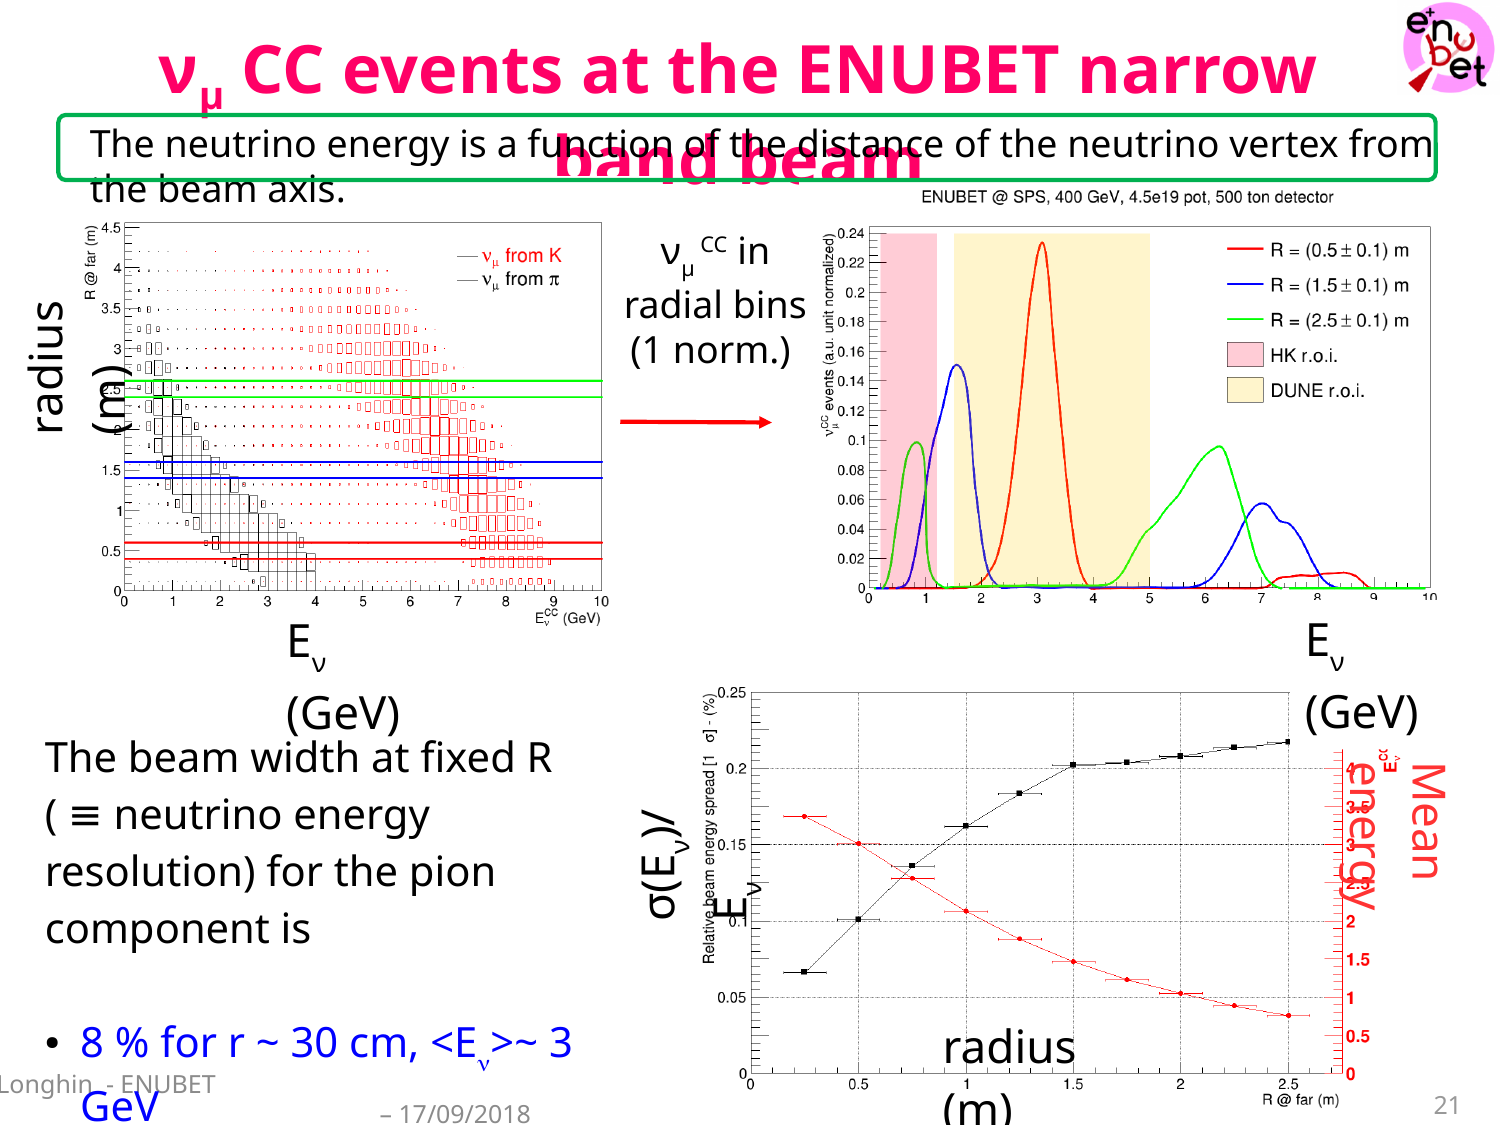

νμ CC events at the ENUBET narrow band beam
The neutrino energy is a function of the distance of the neutrino vertex from the beam axis.
νμ CC in radial bins (1 norm.)
radius (m)
Eν (GeV)
Eν (GeV)
The beam width at fixed R
( ≡ neutrino energy resolution) for the pion component is
8 % for r ~ 30 cm, <En>~ 3 GeV
22% for r ~ 250 cm, <En> ~ 0.7 GeV
σ(Eν)/Eν
Mean energy
radius (m)